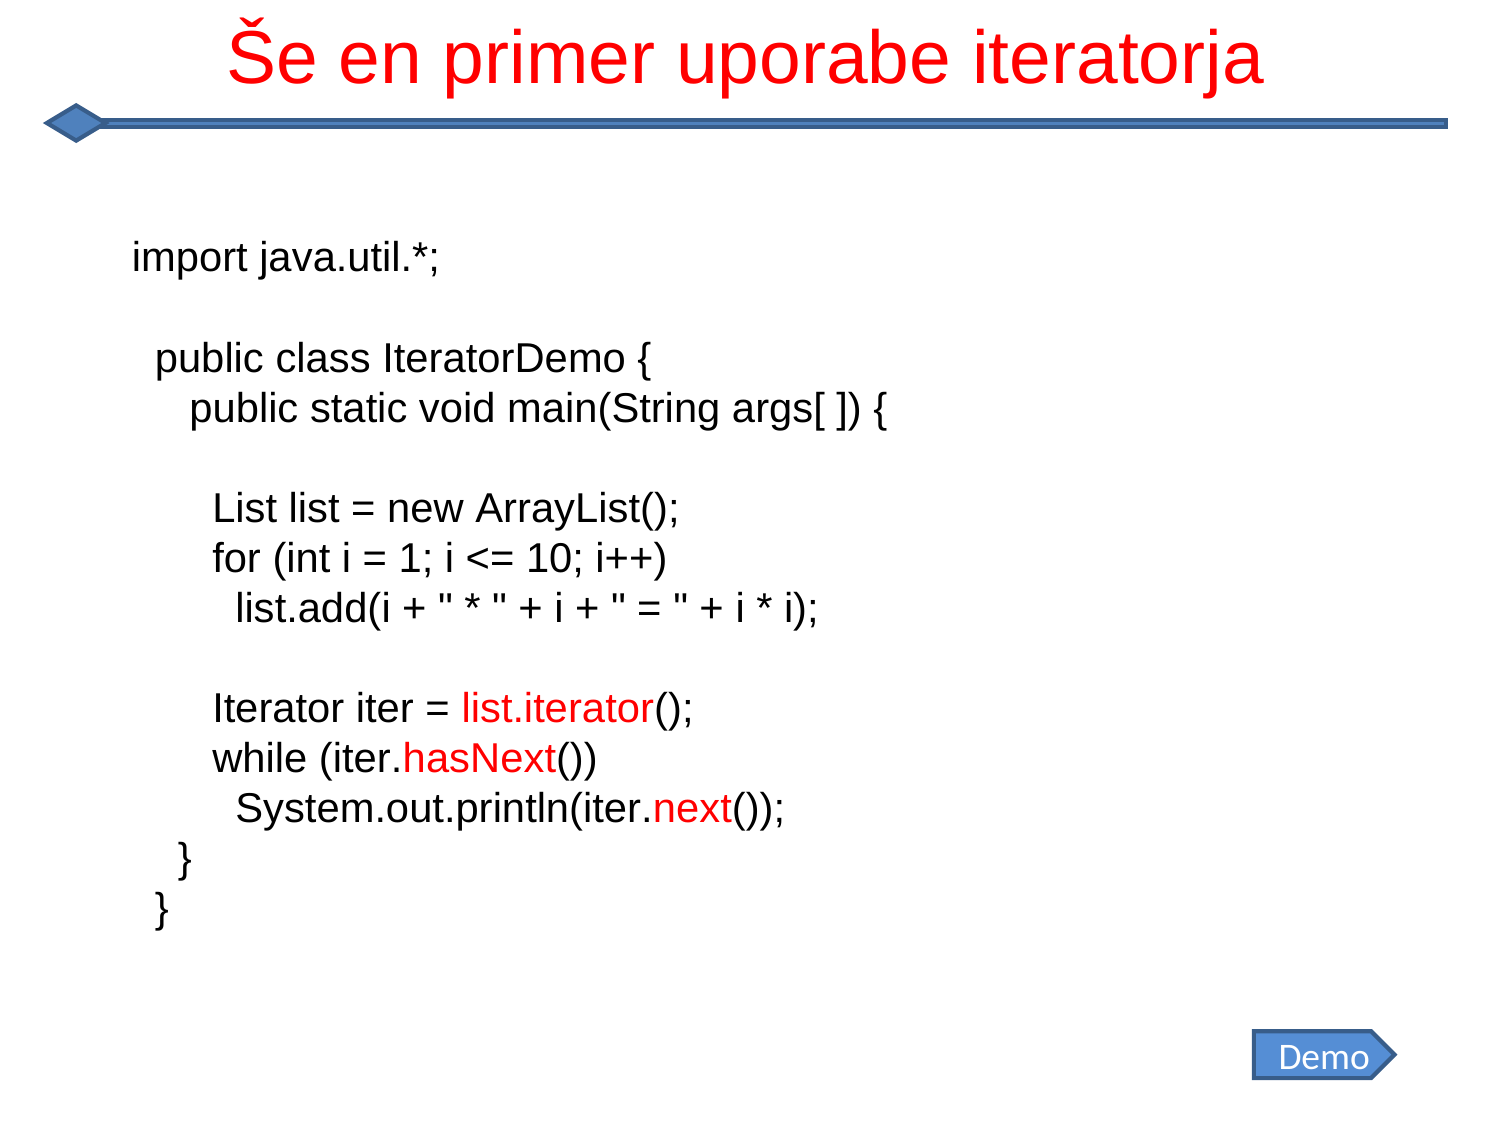

# Še en primer uporabe iteratorja
import java.util.*;
 public class IteratorDemo {
 public static void main(String args[ ]) {
 List list = new ArrayList();
 for (int i = 1; i <= 10; i++)
 list.add(i + " * " + i + " = " + i * i);
 Iterator iter = list.iterator();
 while (iter.hasNext())
 System.out.println(iter.next());
 }
 }
Demo